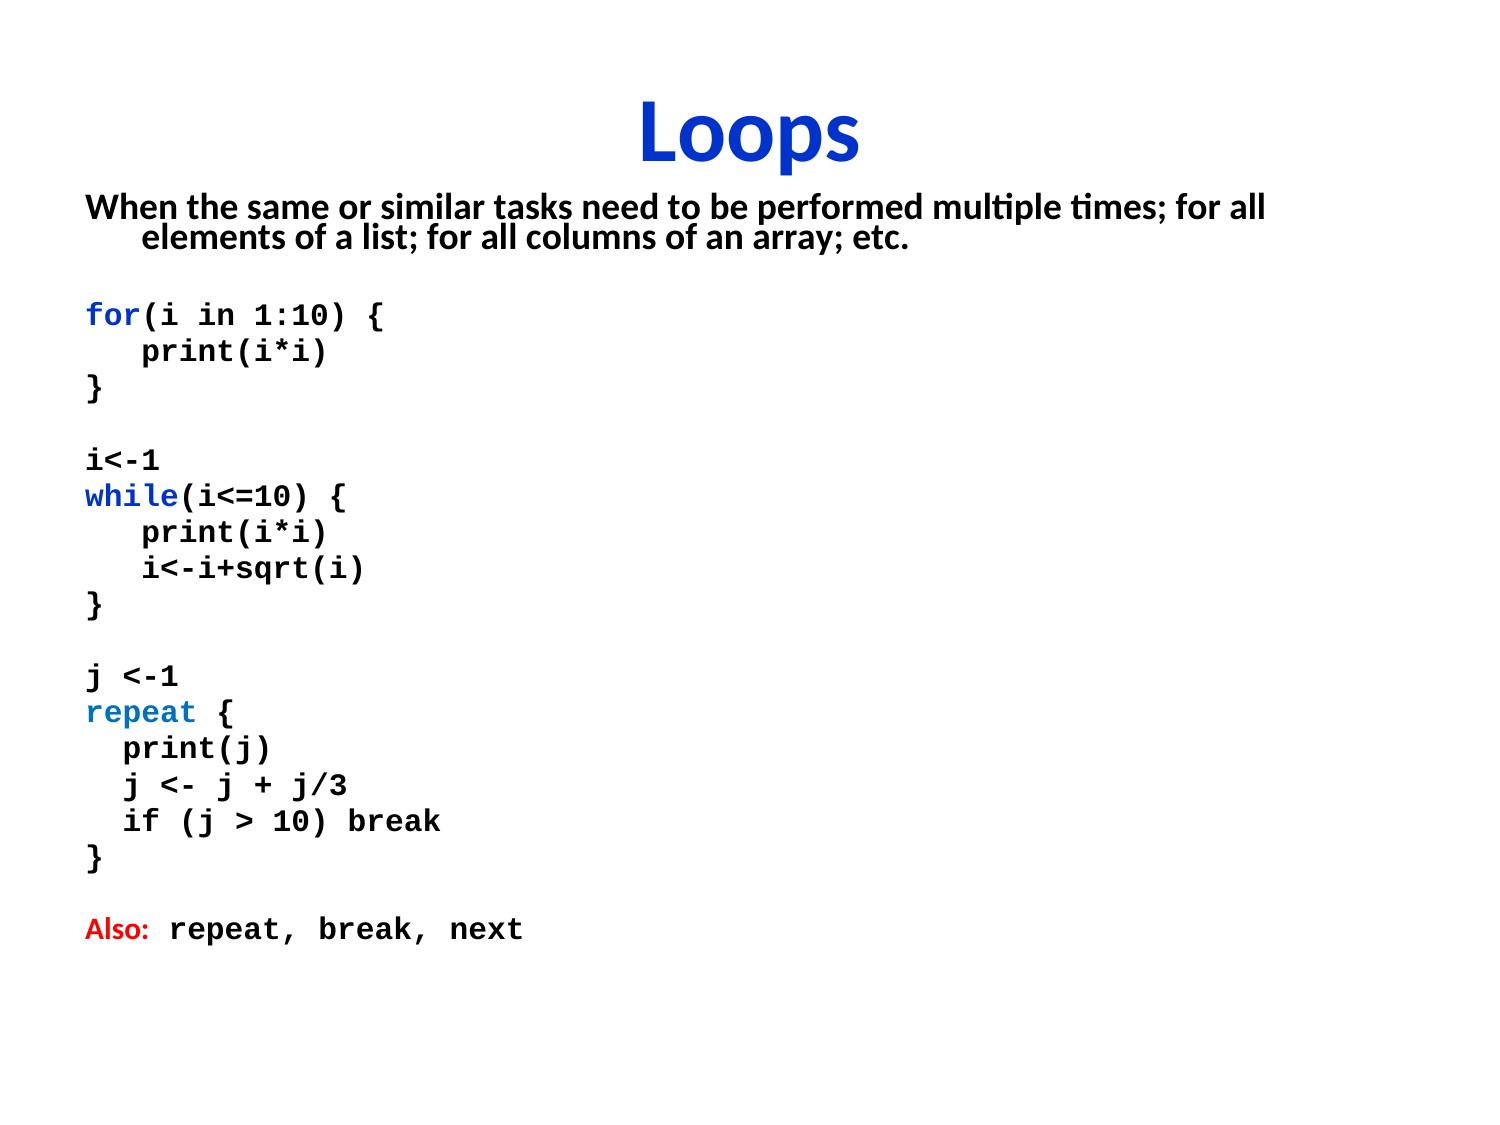

# Loops
When the same or similar tasks need to be performed multiple times; for all elements of a list; for all columns of an array; etc.
for(i in 1:10) {
 print(i*i)
}
i<-1
while(i<=10) {
 print(i*i)
 i<-i+sqrt(i)
}
j <-1
repeat {
 print(j)
 j <- j + j/3
 if (j > 10) break
}
Also: repeat, break, next